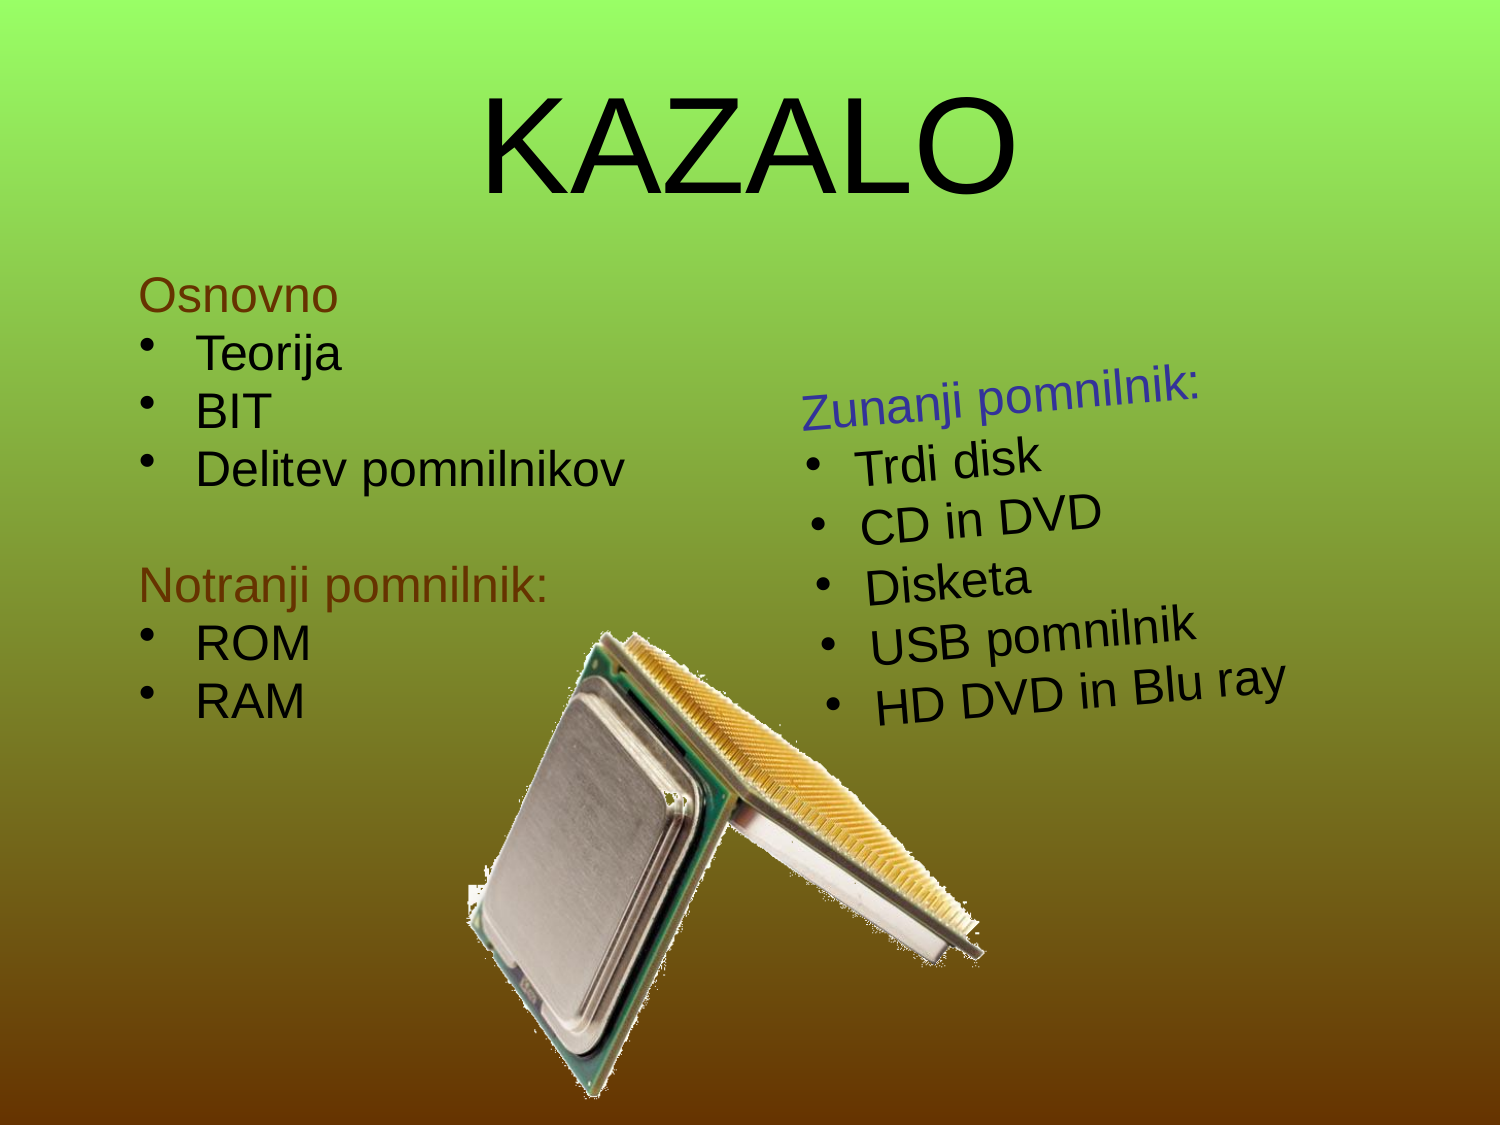

# KAZALO
Osnovno
Teorija
BIT
Delitev pomnilnikov
Notranji pomnilnik:
ROM
RAM
Zunanji pomnilnik:
 Trdi disk
 CD in DVD
 Disketa
 USB pomnilnik
 HD DVD in Blu ray